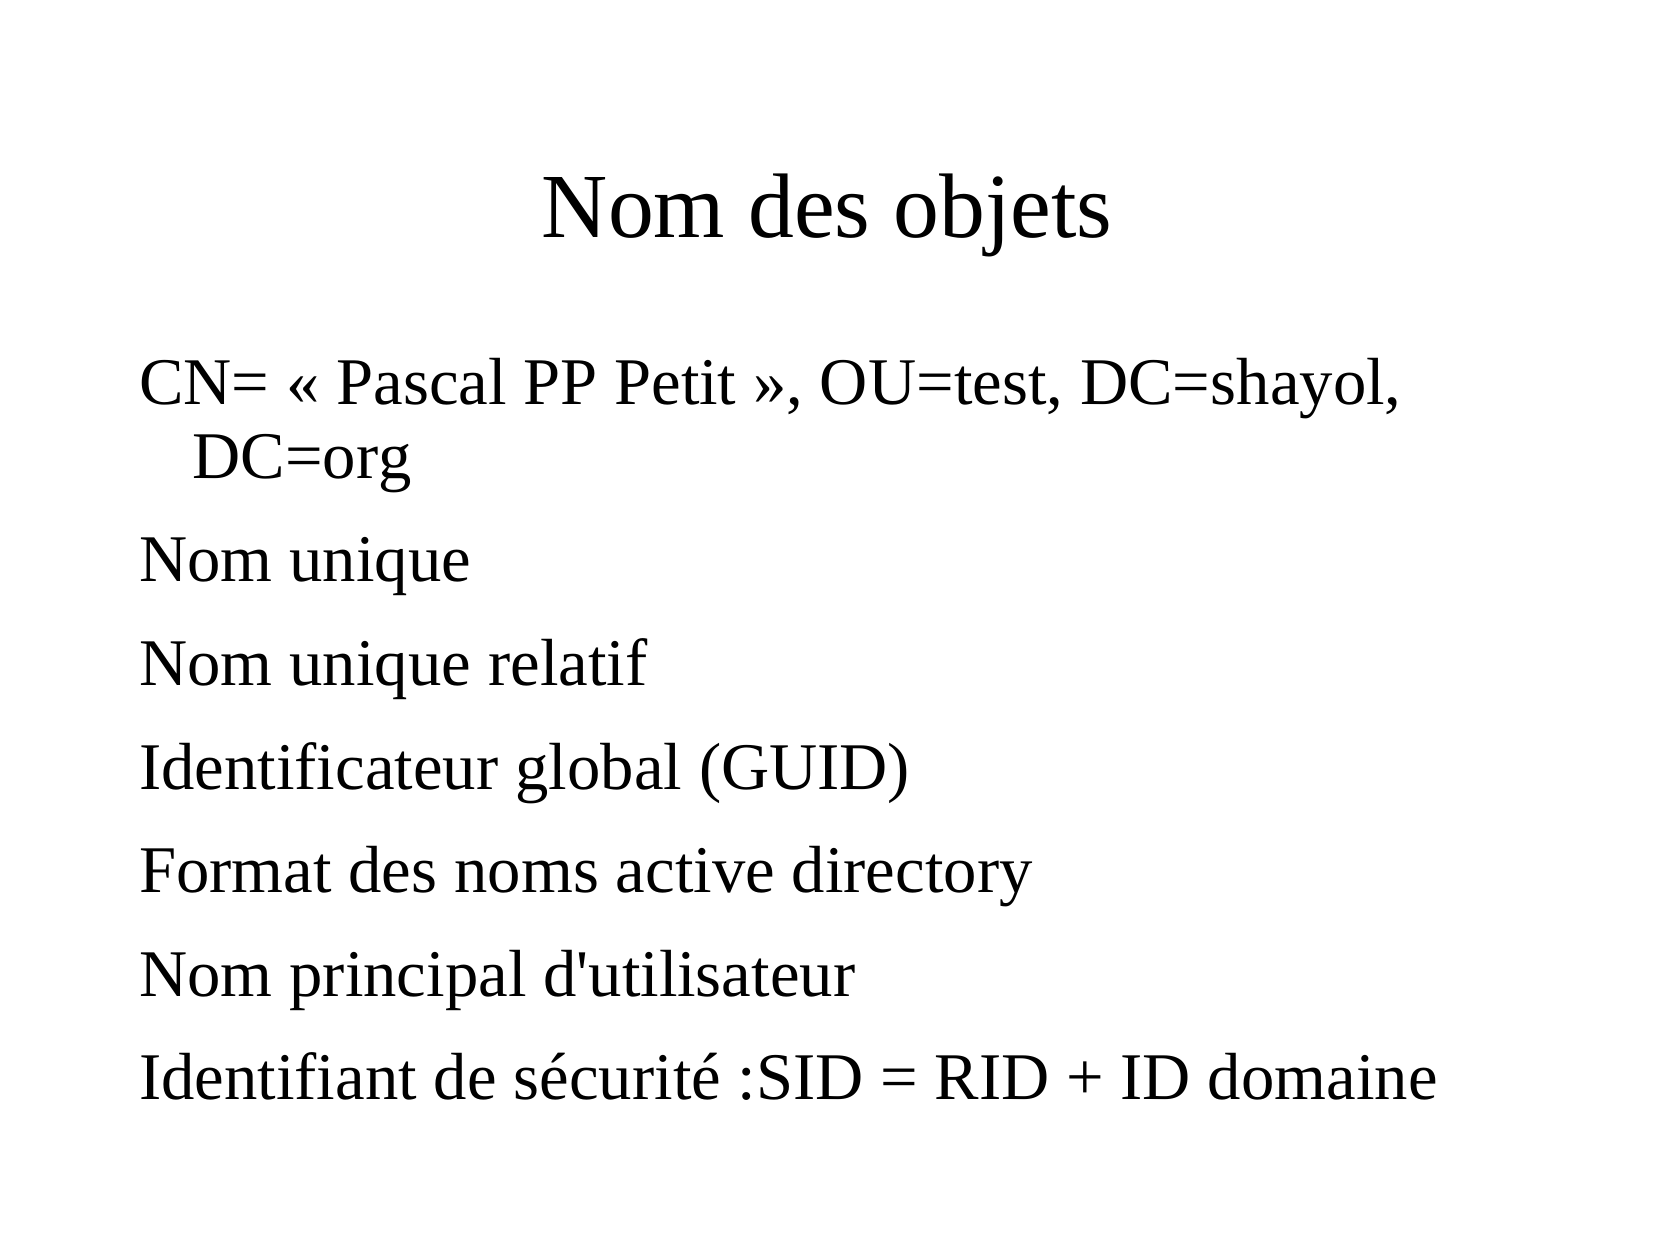

# Nom des objets
CN= « Pascal PP Petit », OU=test, DC=shayol, DC=org
Nom unique
Nom unique relatif
Identificateur global (GUID)
Format des noms active directory
Nom principal d'utilisateur
Identifiant de sécurité :SID = RID + ID domaine